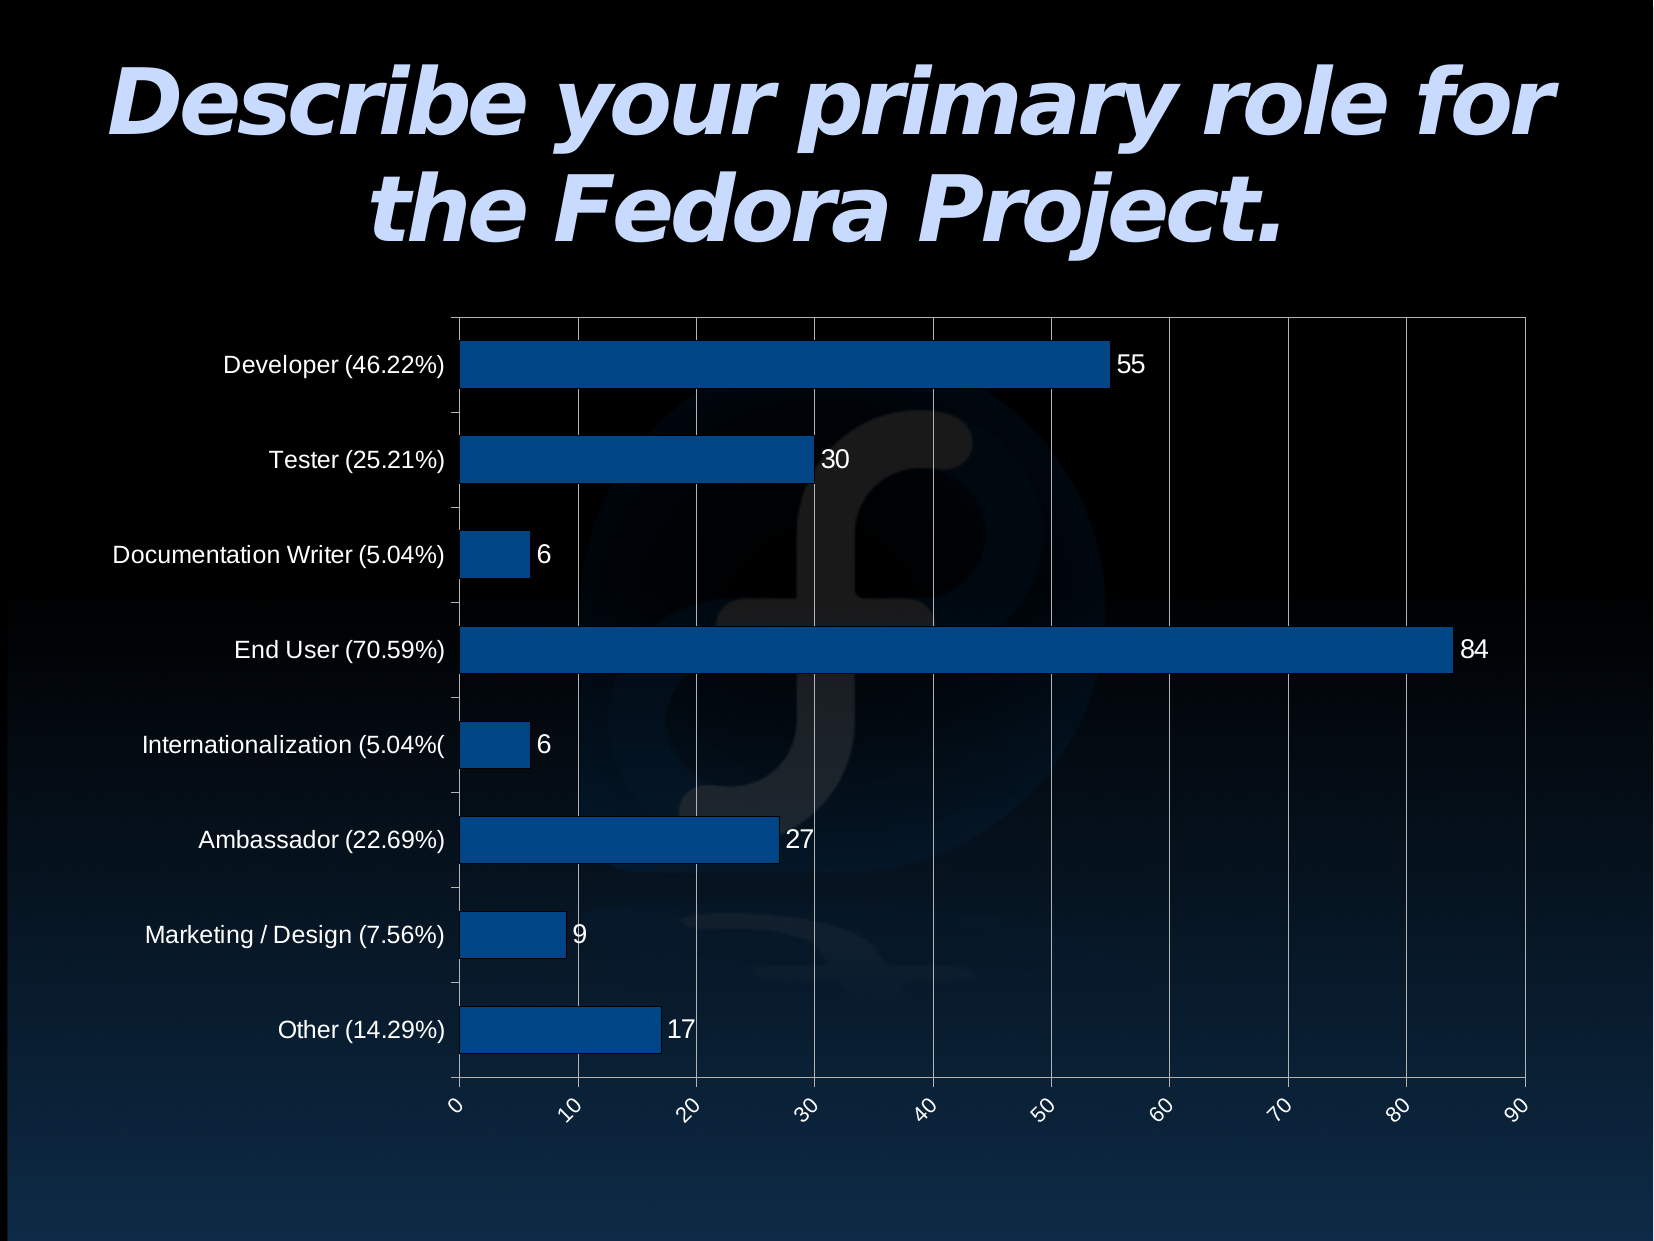

# Describe your primary role for the Fedora Project.
### Chart
| Category | 119 Total Respondents |
|---|---|
| Developer (46.22%) | 55.0 |
| Tester (25.21%) | 30.0 |
| Documentation Writer (5.04%) | 6.0 |
| End User (70.59%) | 84.0 |
| Internationalization (5.04%( | 6.0 |
| Ambassador (22.69%) | 27.0 |
| Marketing / Design (7.56%) | 9.0 |
| Other (14.29%) | 17.0 |